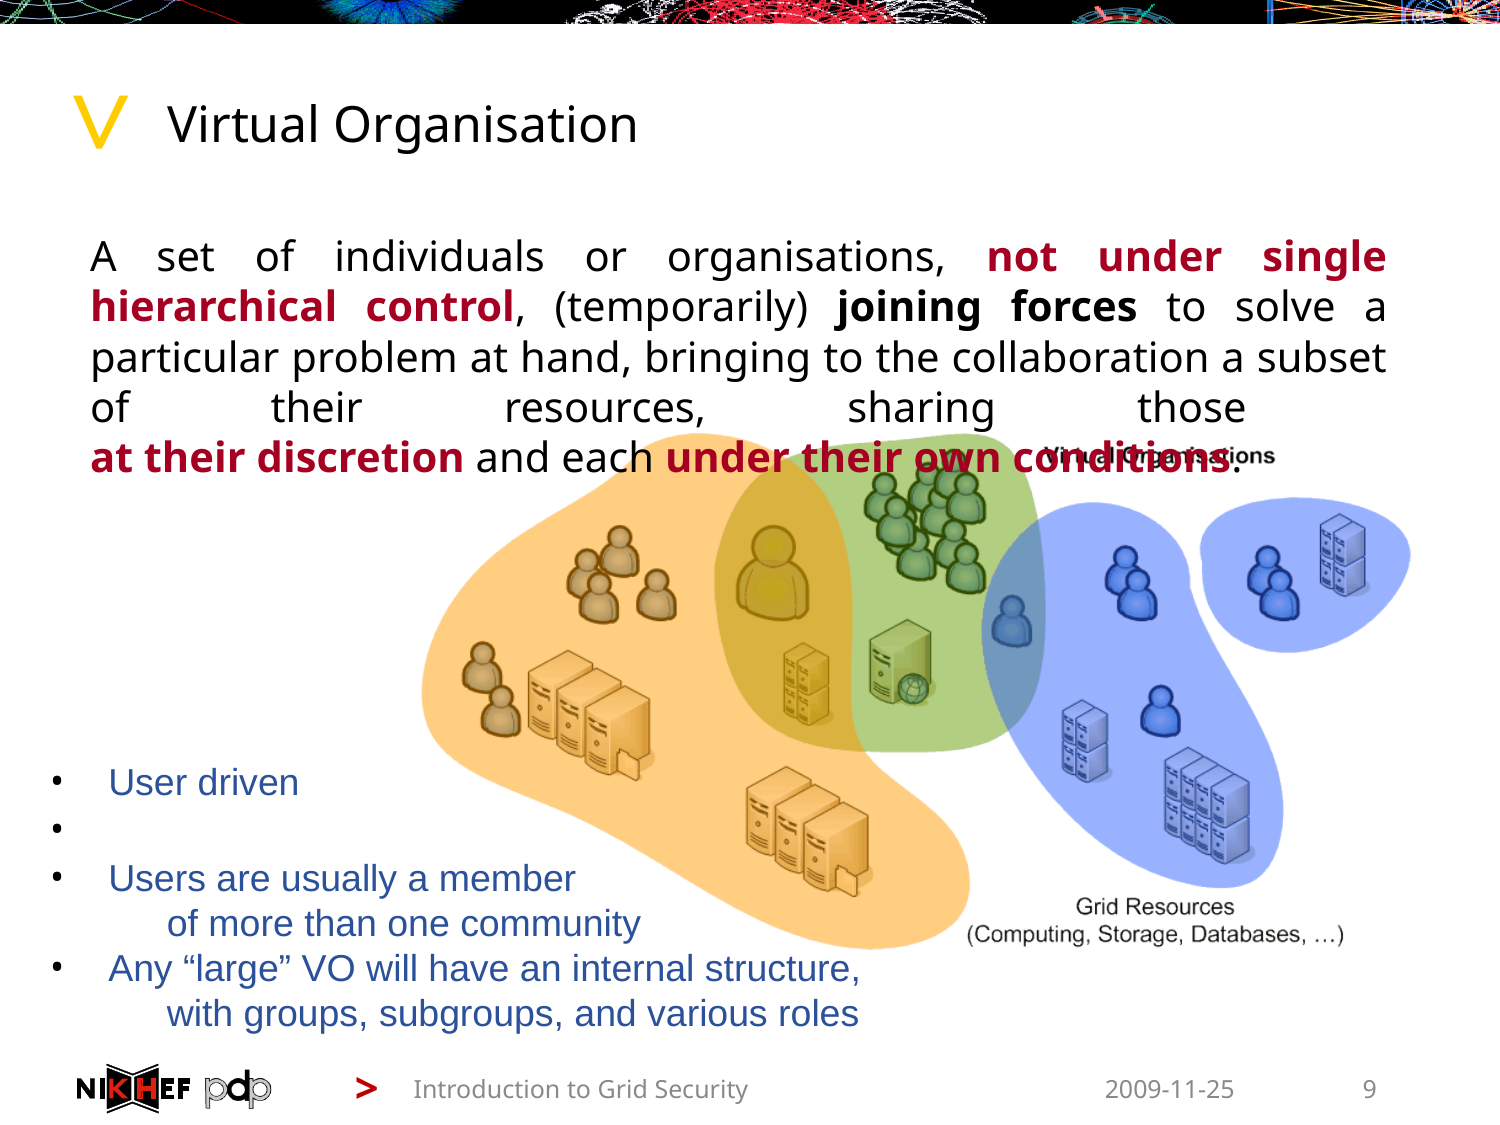

# Virtual Organisation
A set of individuals or organisations, not under single hierarchical control, (temporarily) joining forces to solve a particular problem at hand, bringing to the collaboration a subset of their resources, sharing those
at their discretion and each under their own conditions.
User driven
Users are usually a member
of more than one community
Any “large” VO will have an internal structure,
with groups, subgroups, and various roles
Introduction to Grid Security
2009-11-25
7